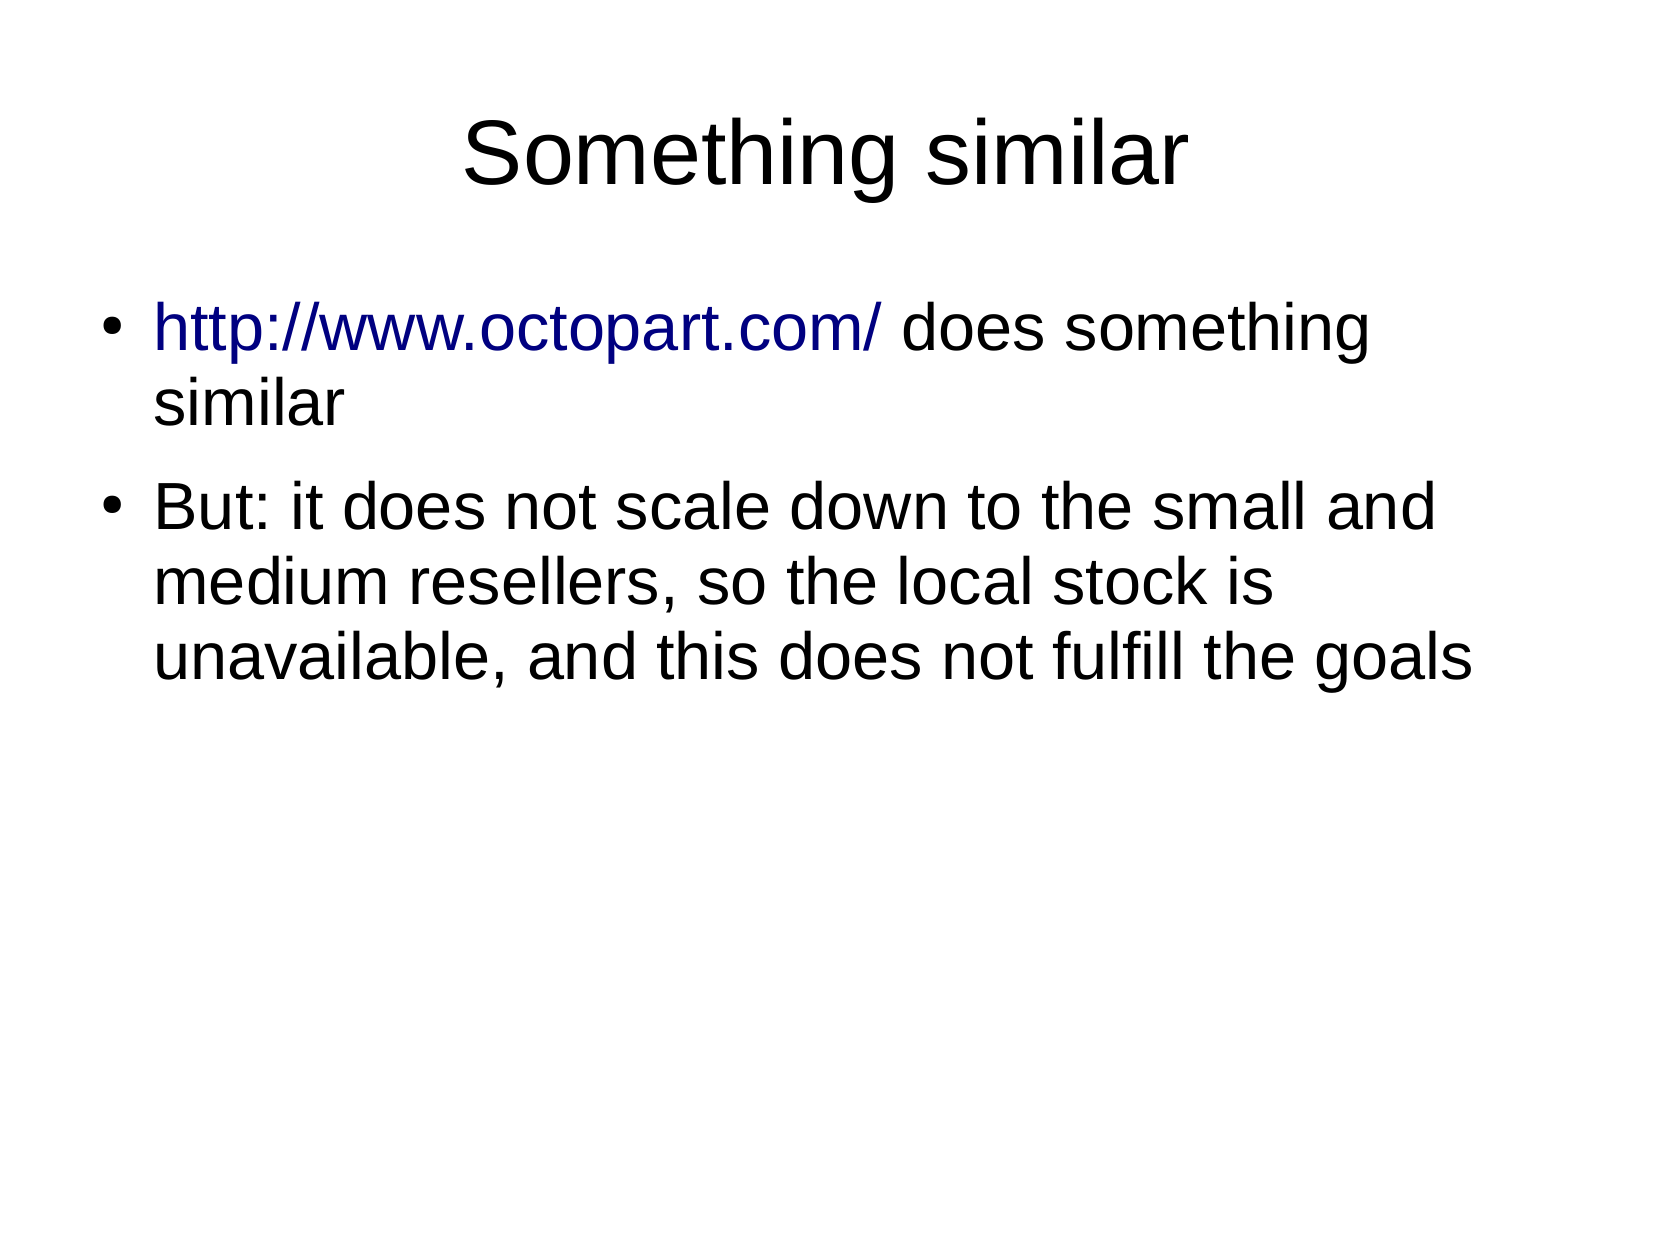

# Something similar
http://www.octopart.com/ does something similar
But: it does not scale down to the small and medium resellers, so the local stock is unavailable, and this does not fulfill the goals